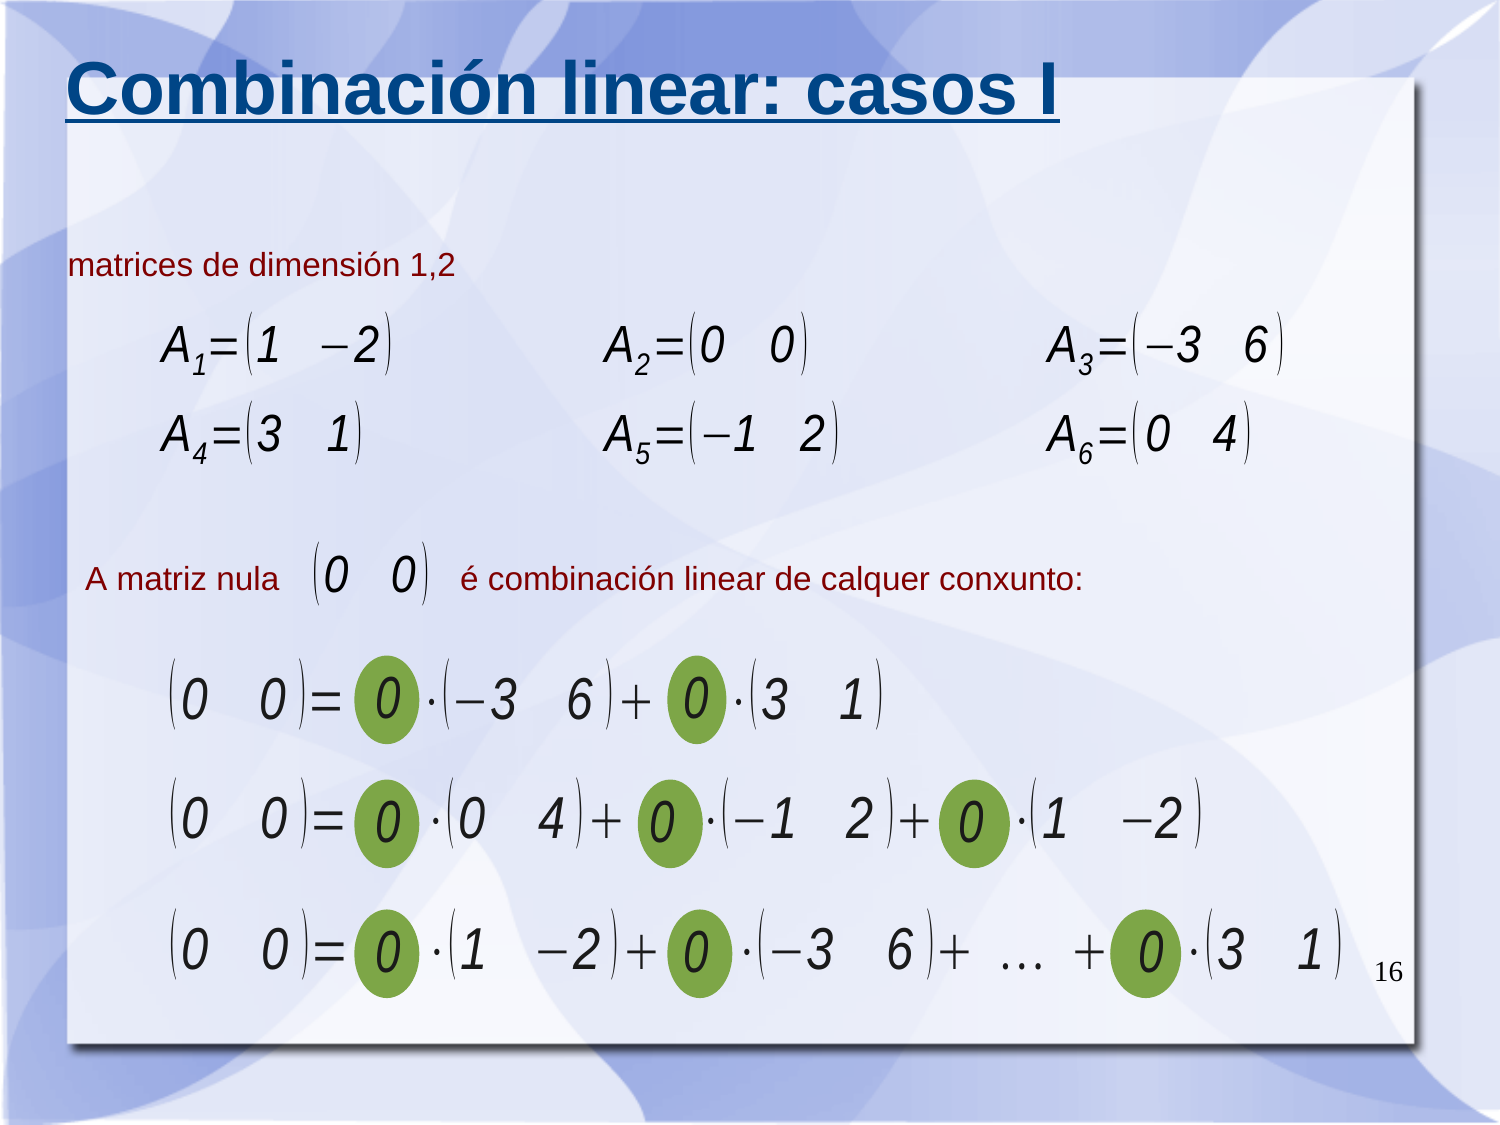

# Combinación linear: casos I
matrices de dimensión 1,2
A matriz nula
é combinación linear de calquer conxunto:
16